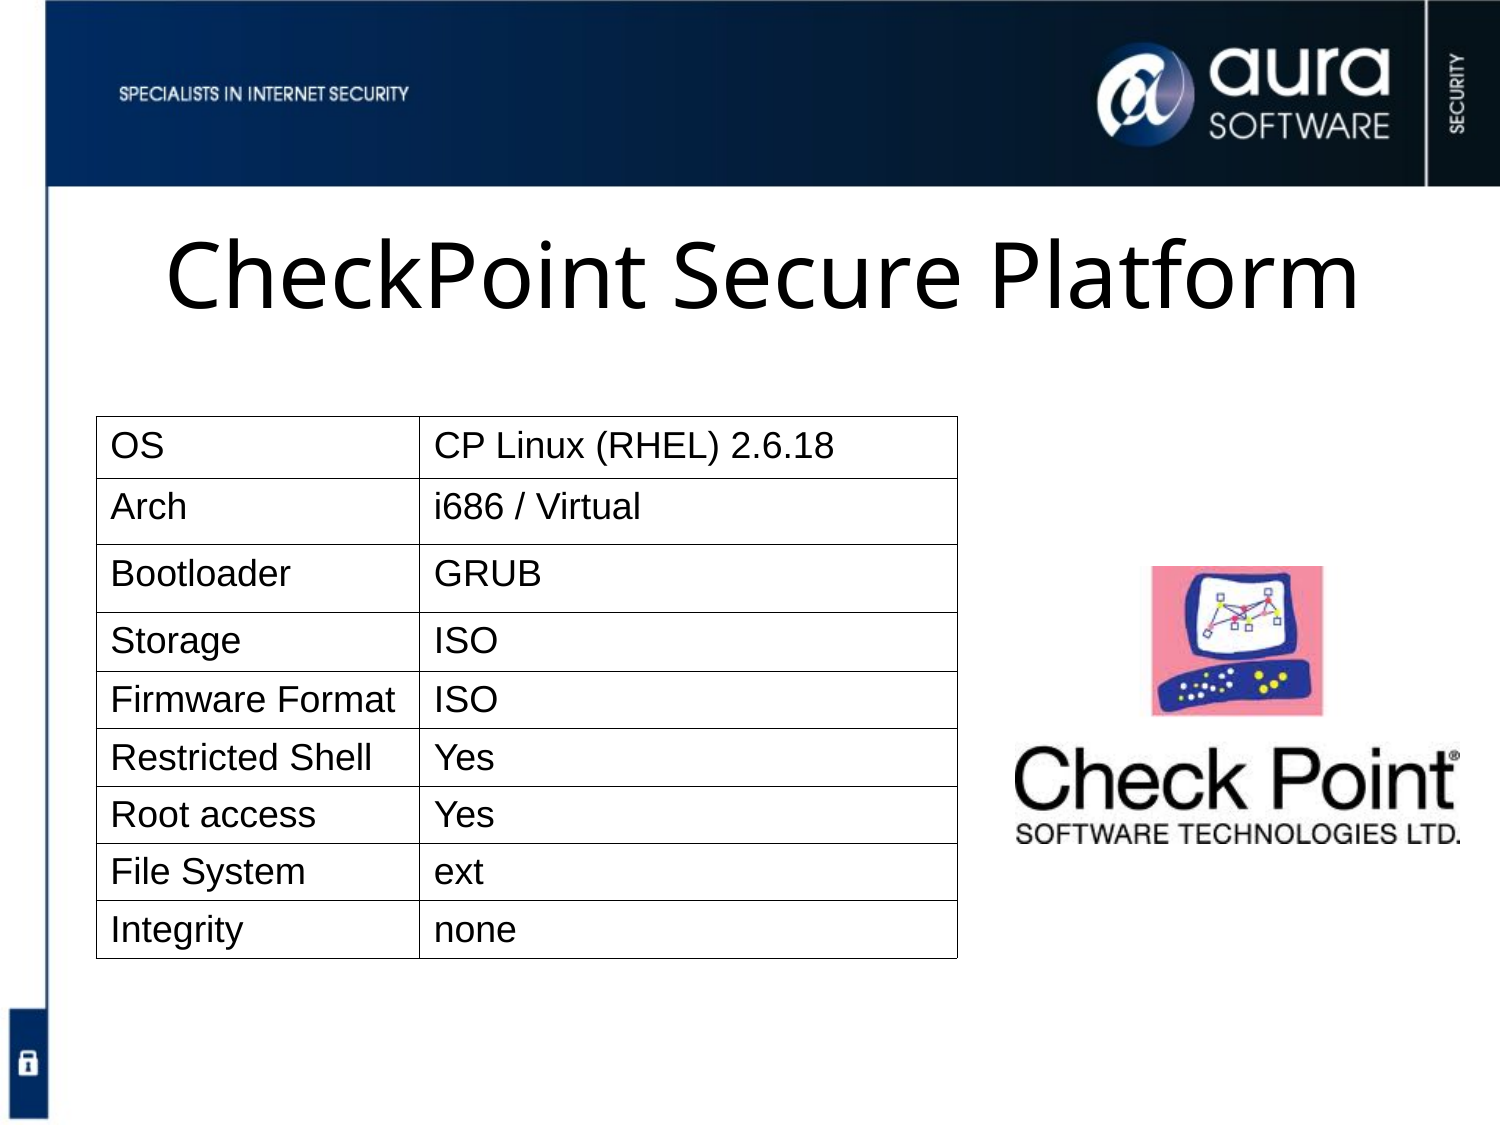

# CheckPoint Secure Platform
| OS | CP Linux (RHEL) 2.6.18 |
| --- | --- |
| Arch | i686 / Virtual |
| Bootloader | GRUB |
| Storage | ISO |
| Firmware Format | ISO |
| Restricted Shell | Yes |
| Root access | Yes |
| File System | ext |
| Integrity | none |